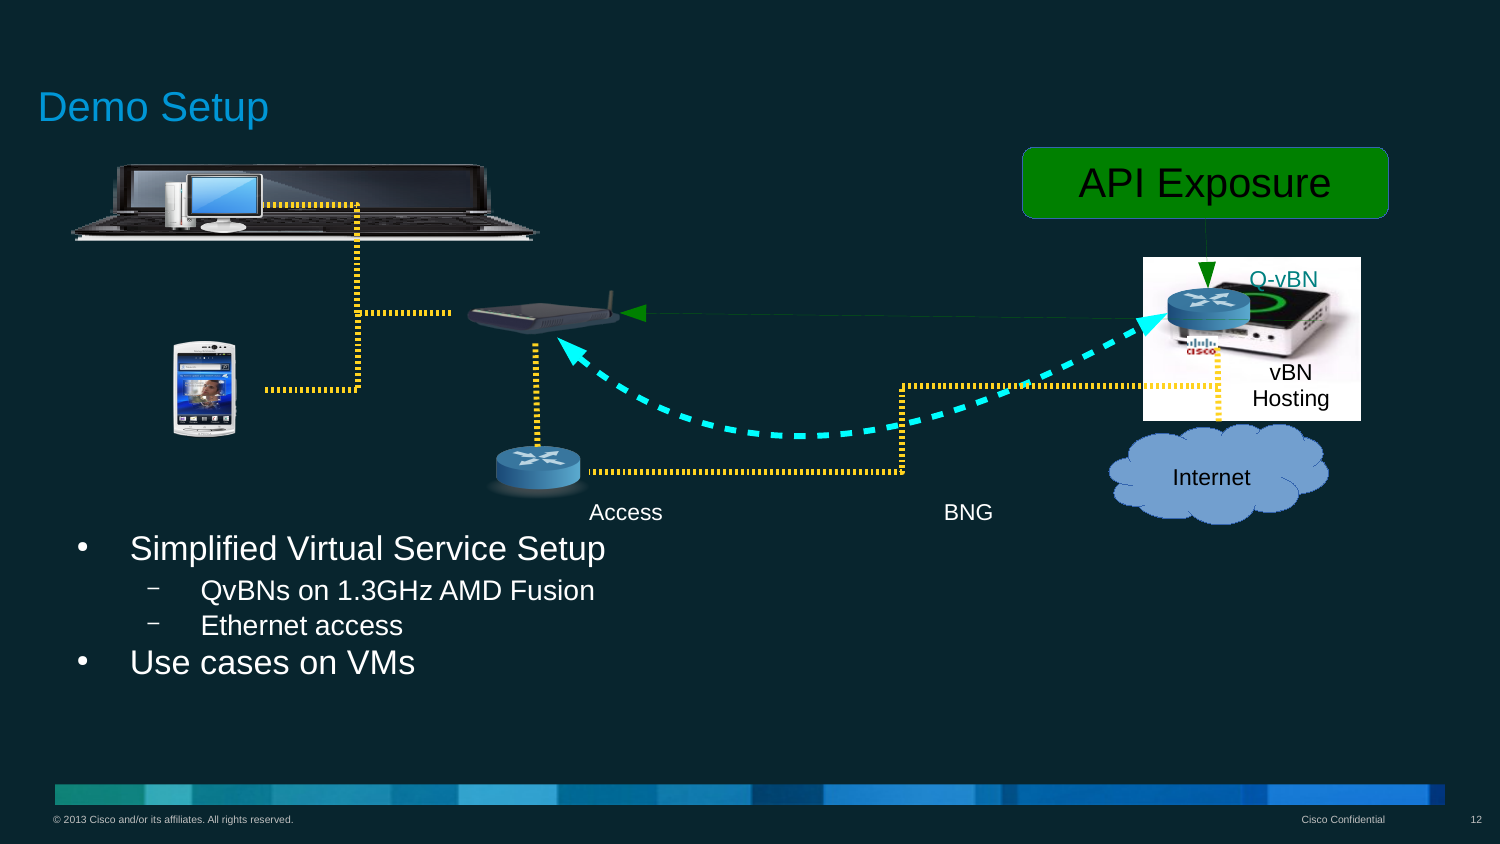

# Demo Setup
API Exposure
Q-vBN
vBN
Hosting
Internet
Access
BNG
Simplified Virtual Service Setup
QvBNs on 1.3GHz AMD Fusion
Ethernet access
Use cases on VMs